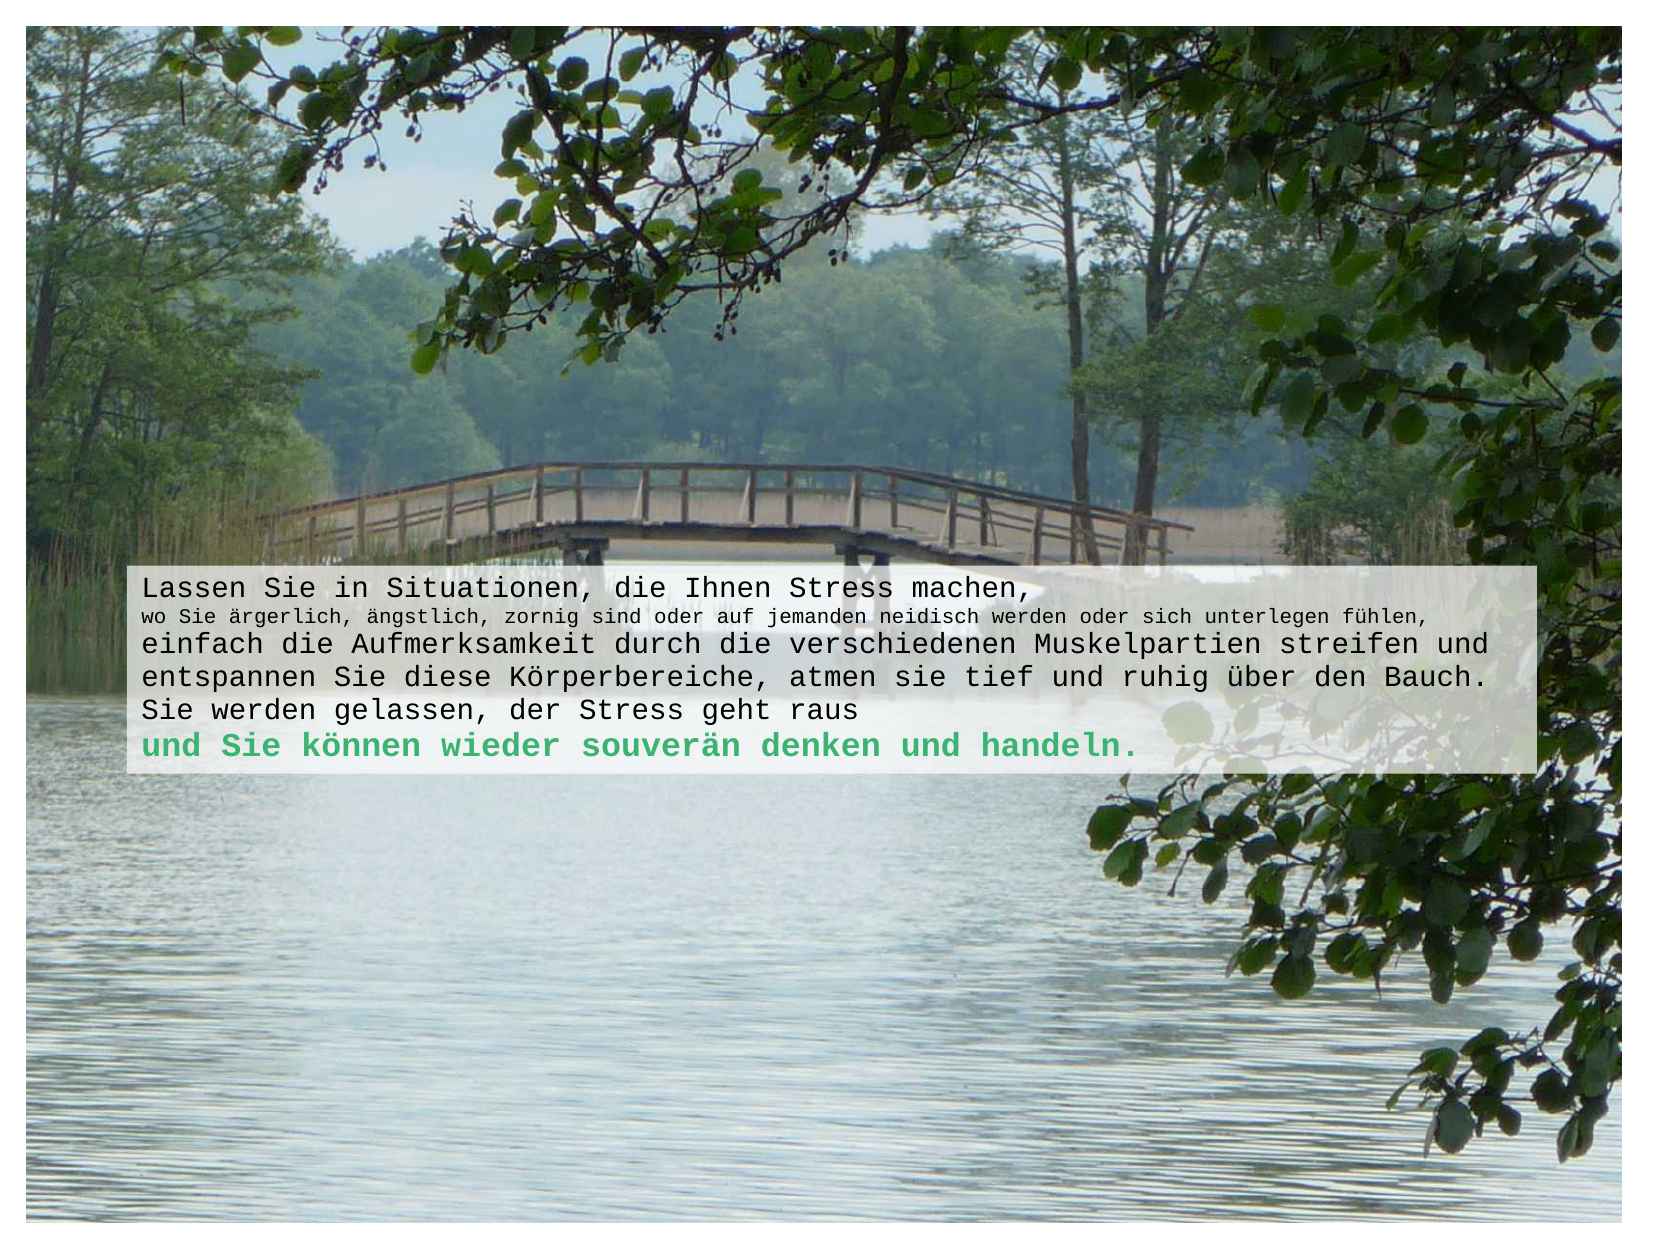

Lassen Sie in Situationen, die Ihnen Stress machen,
wo Sie ärgerlich, ängstlich, zornig sind oder auf jemanden neidisch werden oder sich unterlegen fühlen,
einfach die Aufmerksamkeit durch die verschiedenen Muskelpartien streifen und entspannen Sie diese Körperbereiche, atmen sie tief und ruhig über den Bauch.
Sie werden gelassen, der Stress geht raus
und Sie können wieder souverän denken und handeln.